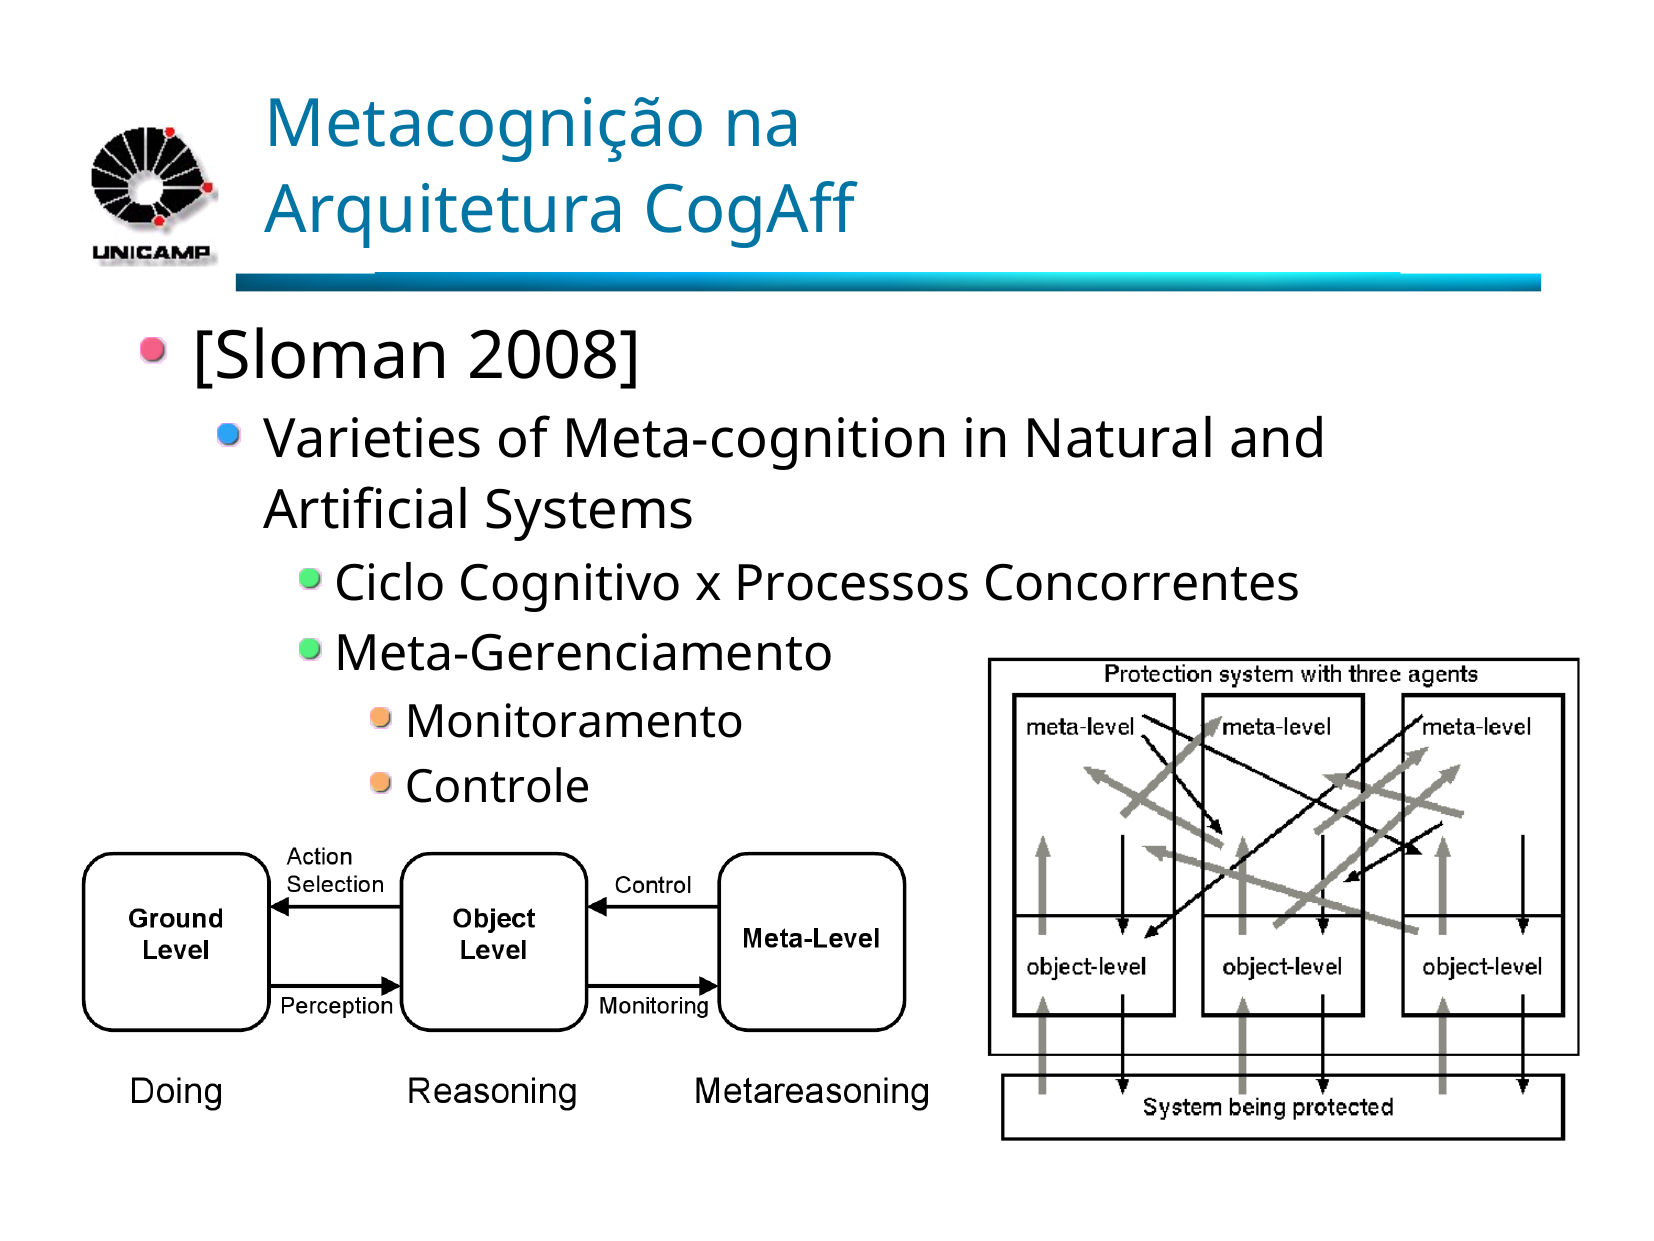

# Metacognição na Arquitetura CogAff
[Sloman 2008]
Varieties of Meta-cognition in Natural and Artificial Systems
Ciclo Cognitivo x Processos Concorrentes
Meta-Gerenciamento
Monitoramento
Controle